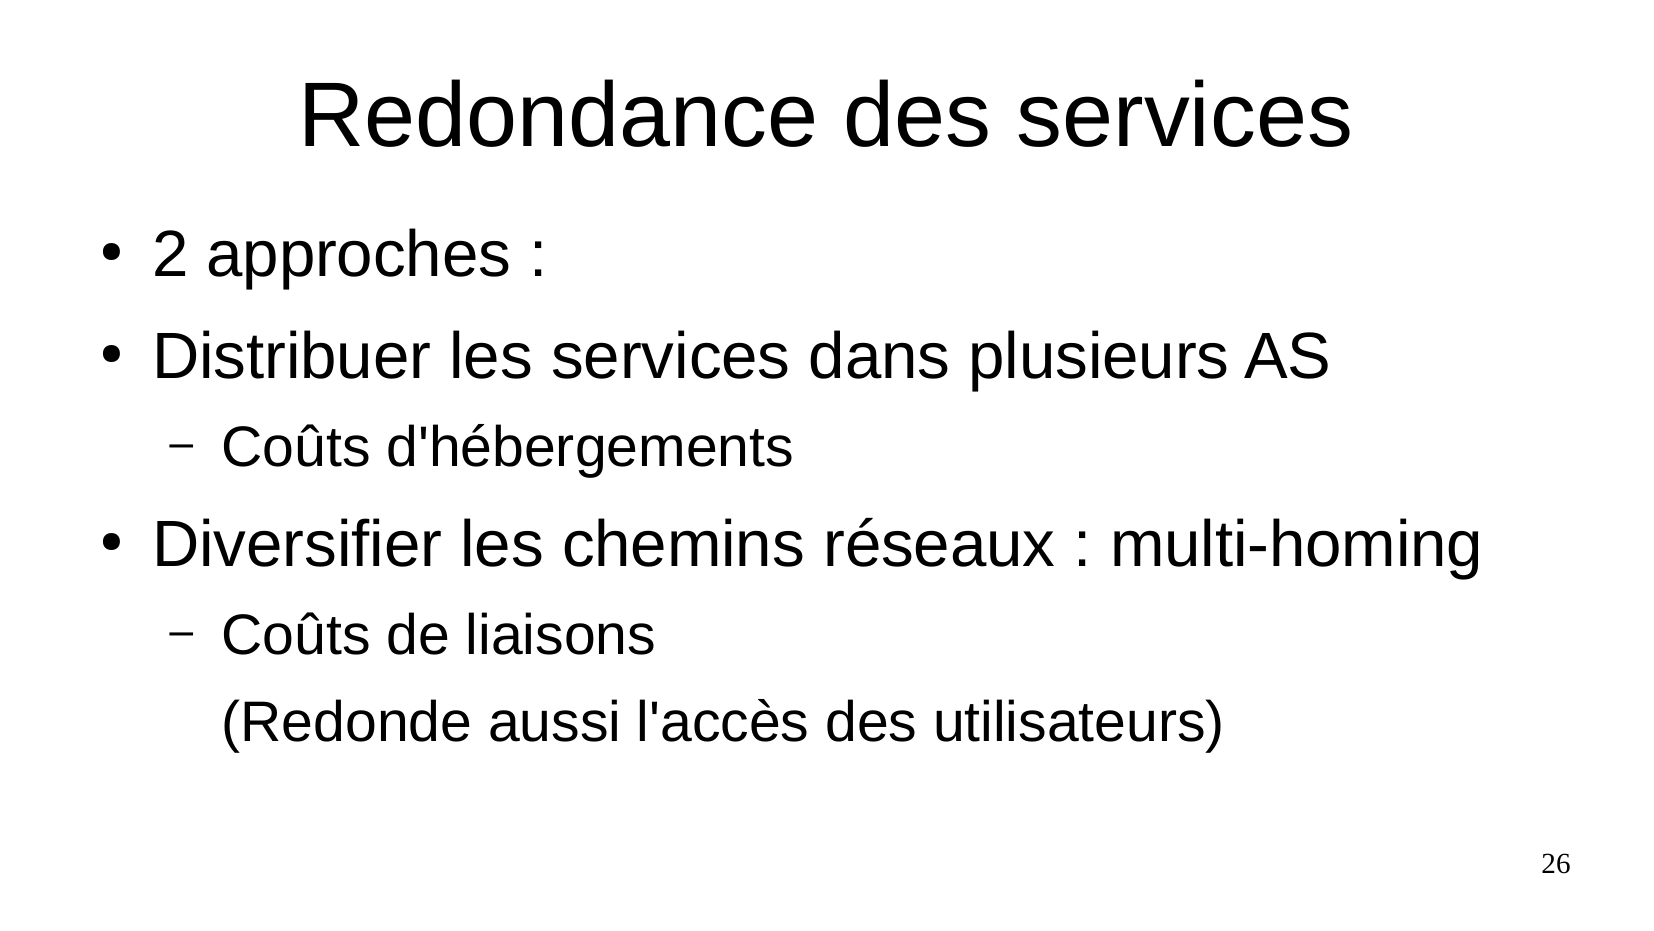

# Redondance des services
2 approches :
Distribuer les services dans plusieurs AS
Coûts d'hébergements
Diversifier les chemins réseaux : multi-homing
Coûts de liaisons
(Redonde aussi l'accès des utilisateurs)
26